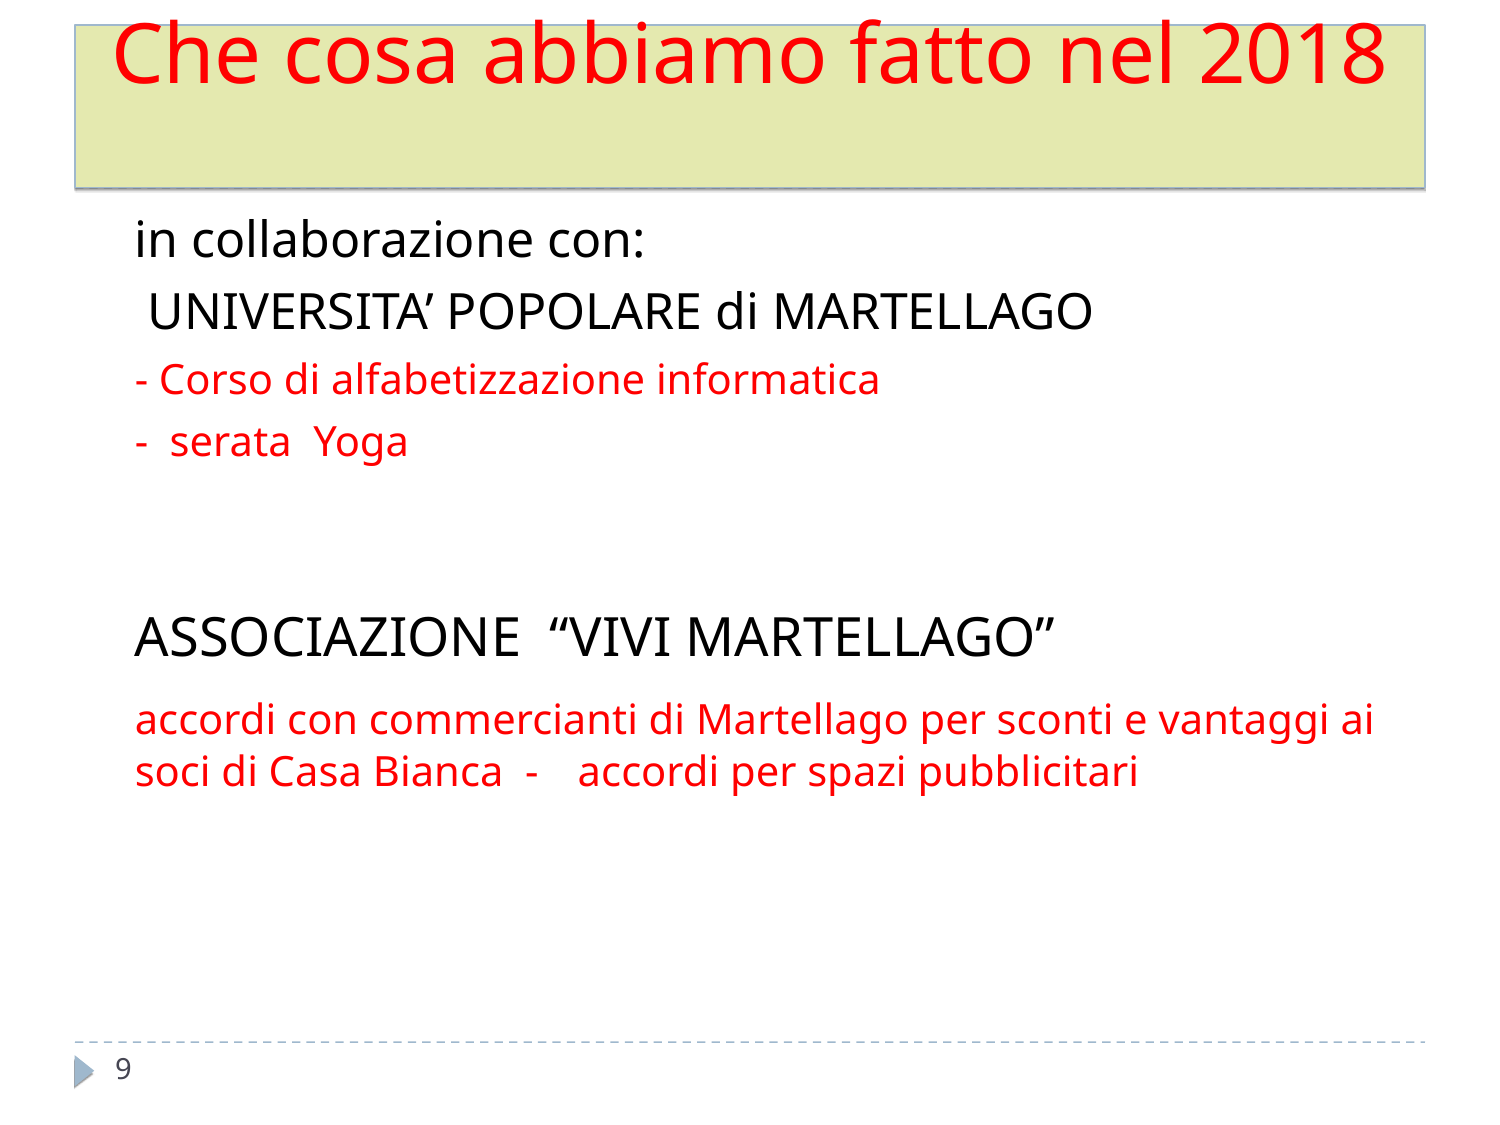

# Che cosa abbiamo fatto nel 2018
	in collaborazione con:
	 UNIVERSITA’ POPOLARE di MARTELLAGO
	- Corso di alfabetizzazione informatica
	- serata Yoga
	ASSOCIAZIONE “VIVI MARTELLAGO”
	accordi con commercianti di Martellago per sconti e vantaggi ai soci di Casa Bianca -	accordi per spazi pubblicitari